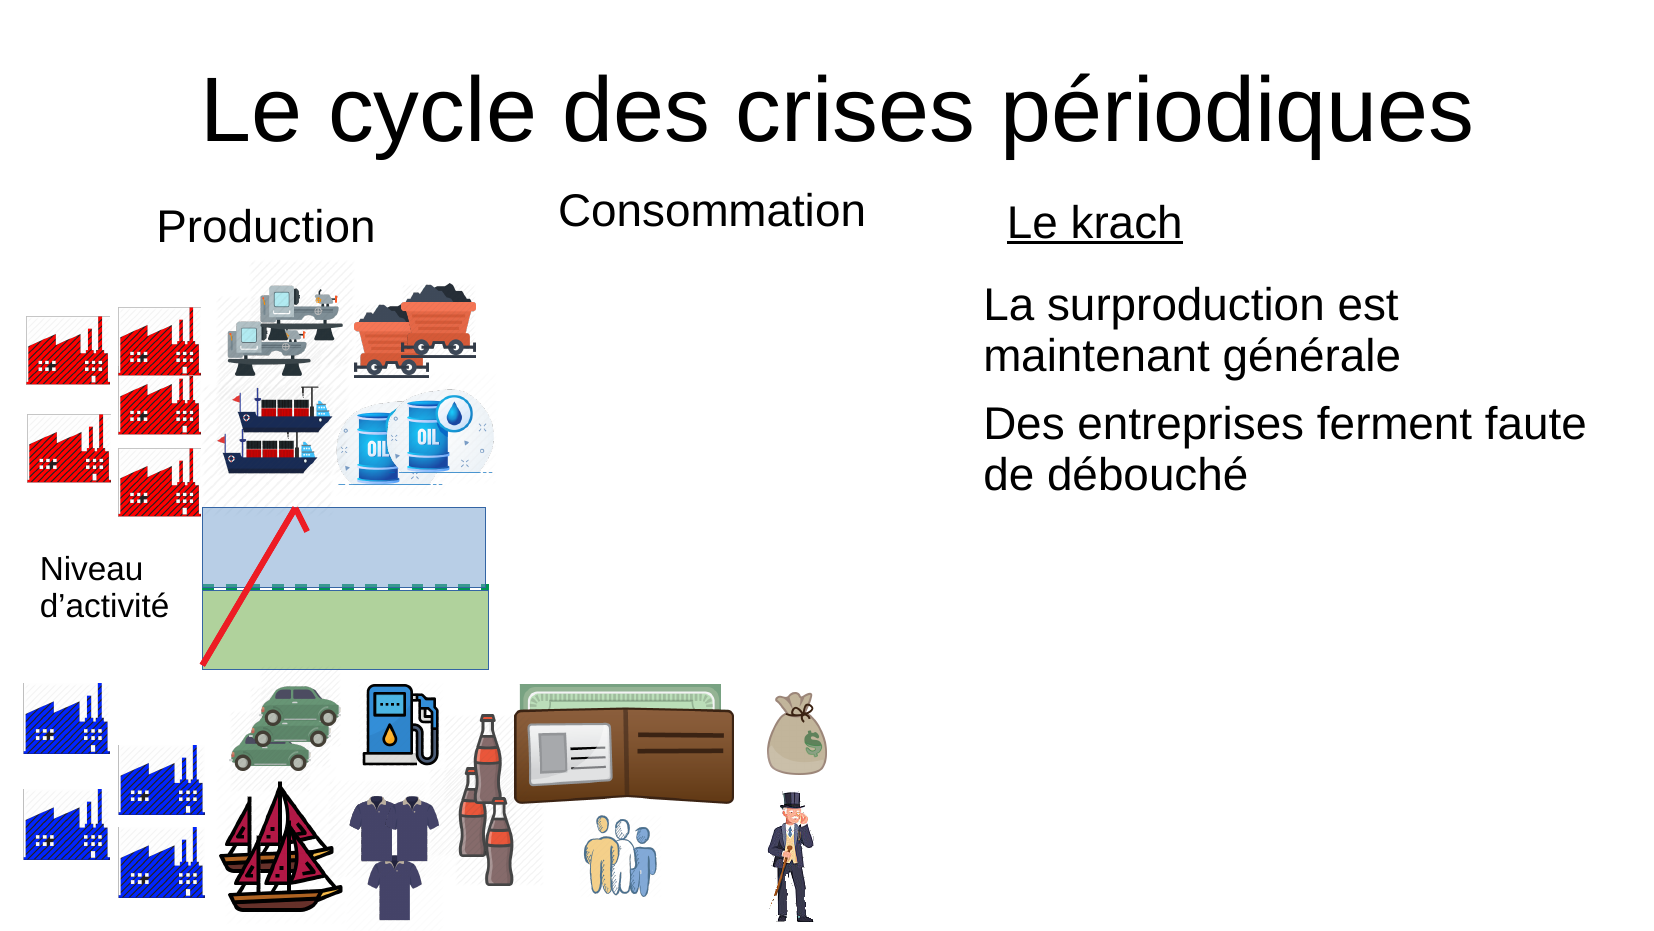

# Le cycle des crises périodiques
Consommation
Le krach
Production
La surproduction est maintenant générale
Des entreprises ferment faute de débouché
Niveau d’activité